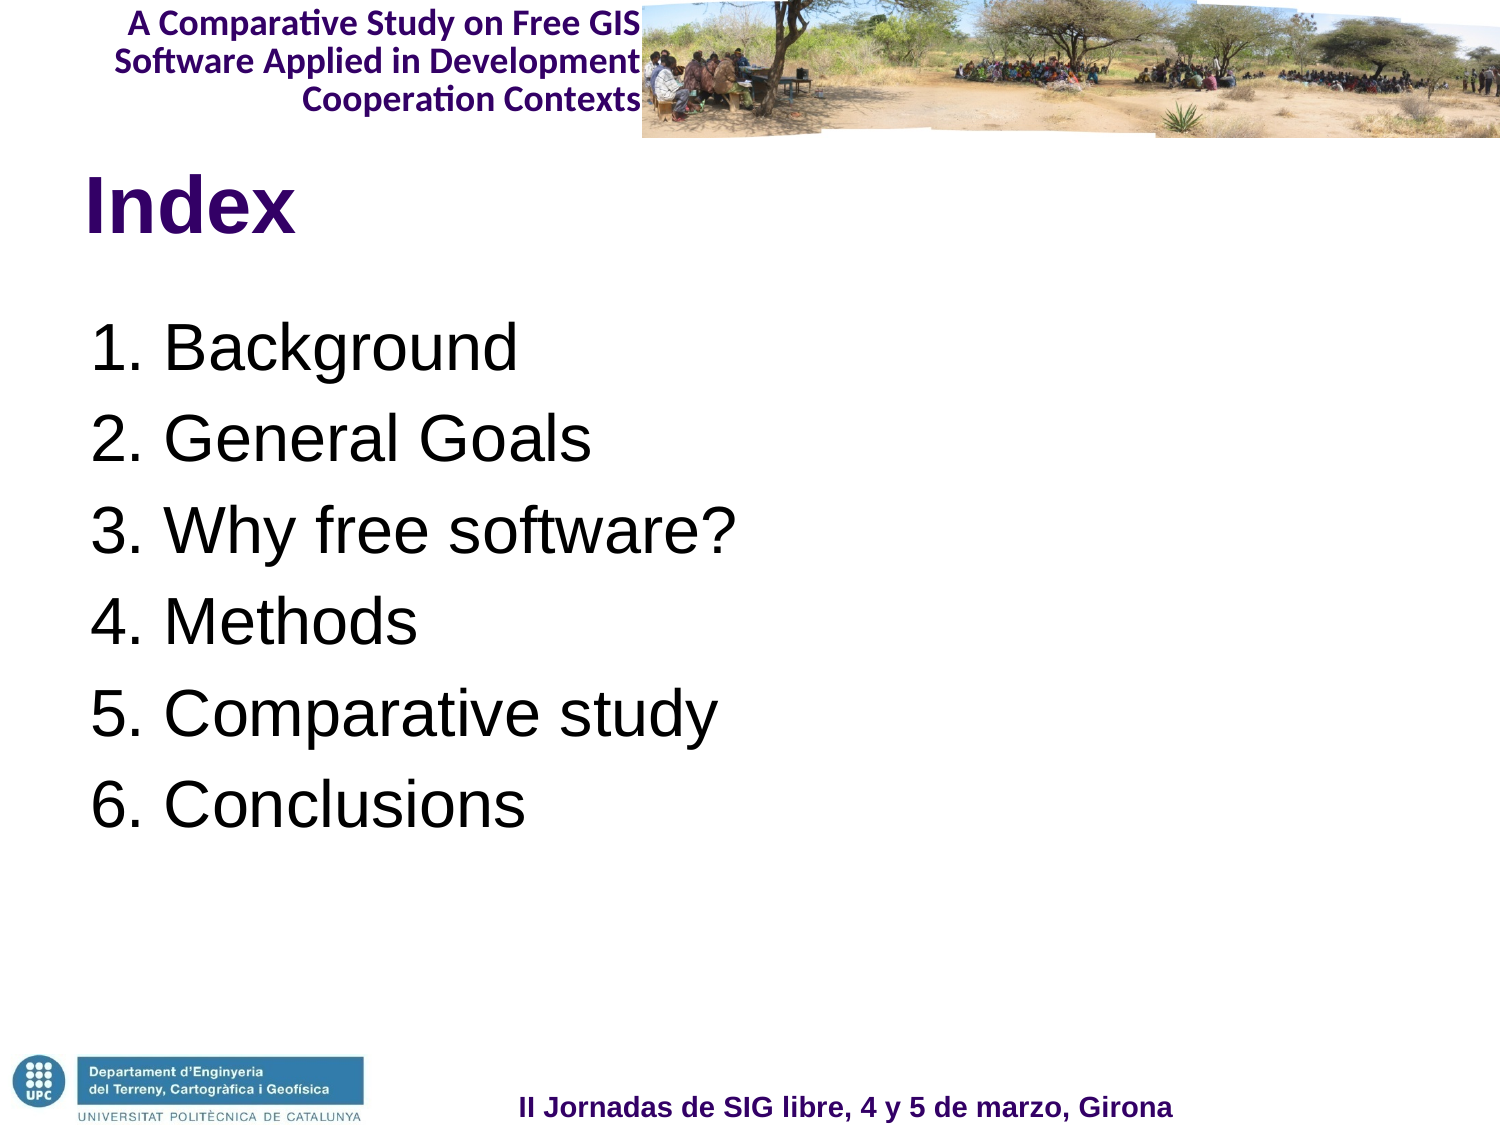

# Index
1. Background
2. General Goals
3. Why free software?
4. Methods
5. Comparative study
6. Conclusions
II Jornadas de SIG libre, 4 y 5 de marzo, Girona